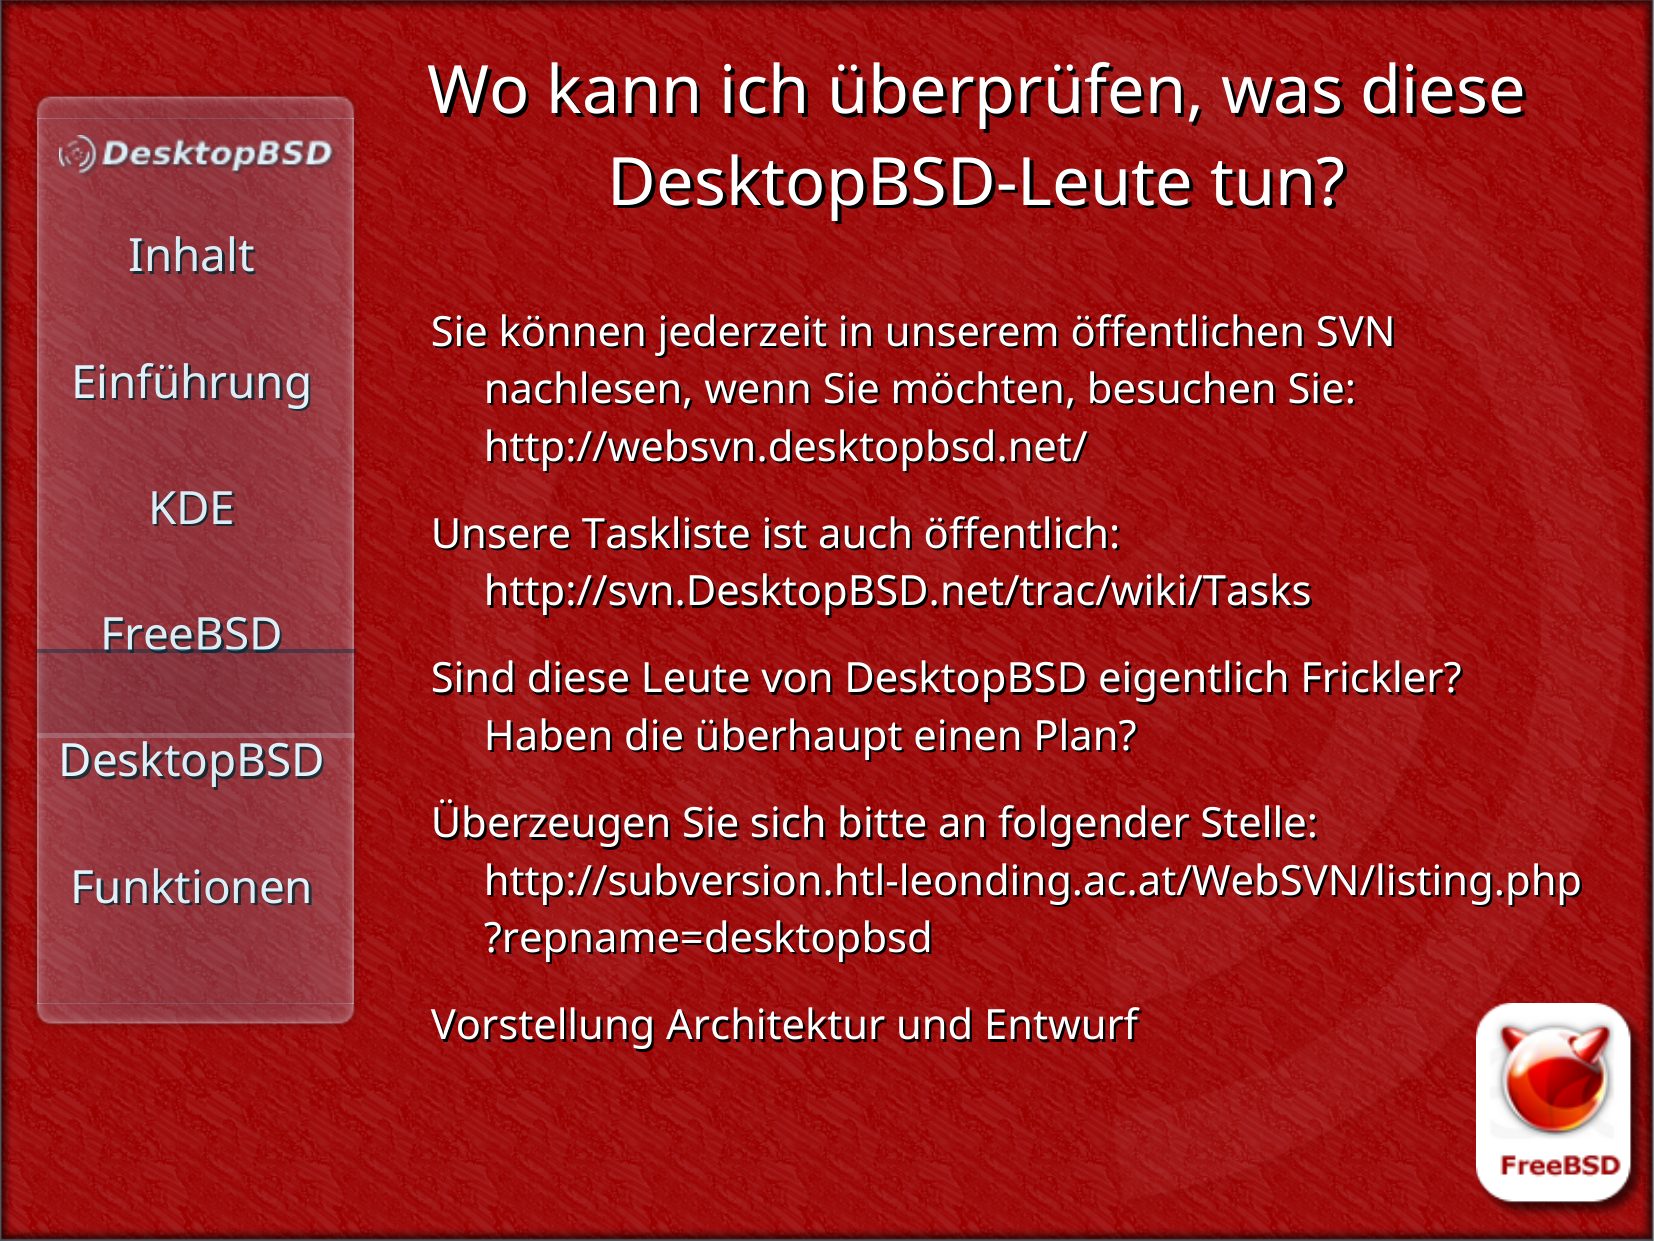

# Wo kann ich überprüfen, was diese DesktopBSD-Leute tun?
Sie können jederzeit in unserem öffentlichen SVN nachlesen, wenn Sie möchten, besuchen Sie:
http://websvn.desktopbsd.net/
Unsere Taskliste ist auch öffentlich:
http://svn.DesktopBSD.net/trac/wiki/Tasks
Sind diese Leute von DesktopBSD eigentlich Frickler? Haben die überhaupt einen Plan?
Überzeugen Sie sich bitte an folgender Stelle:
http://subversion.htl-leonding.ac.at/WebSVN/listing.php?repname=desktopbsd
Vorstellung Architektur und Entwurf